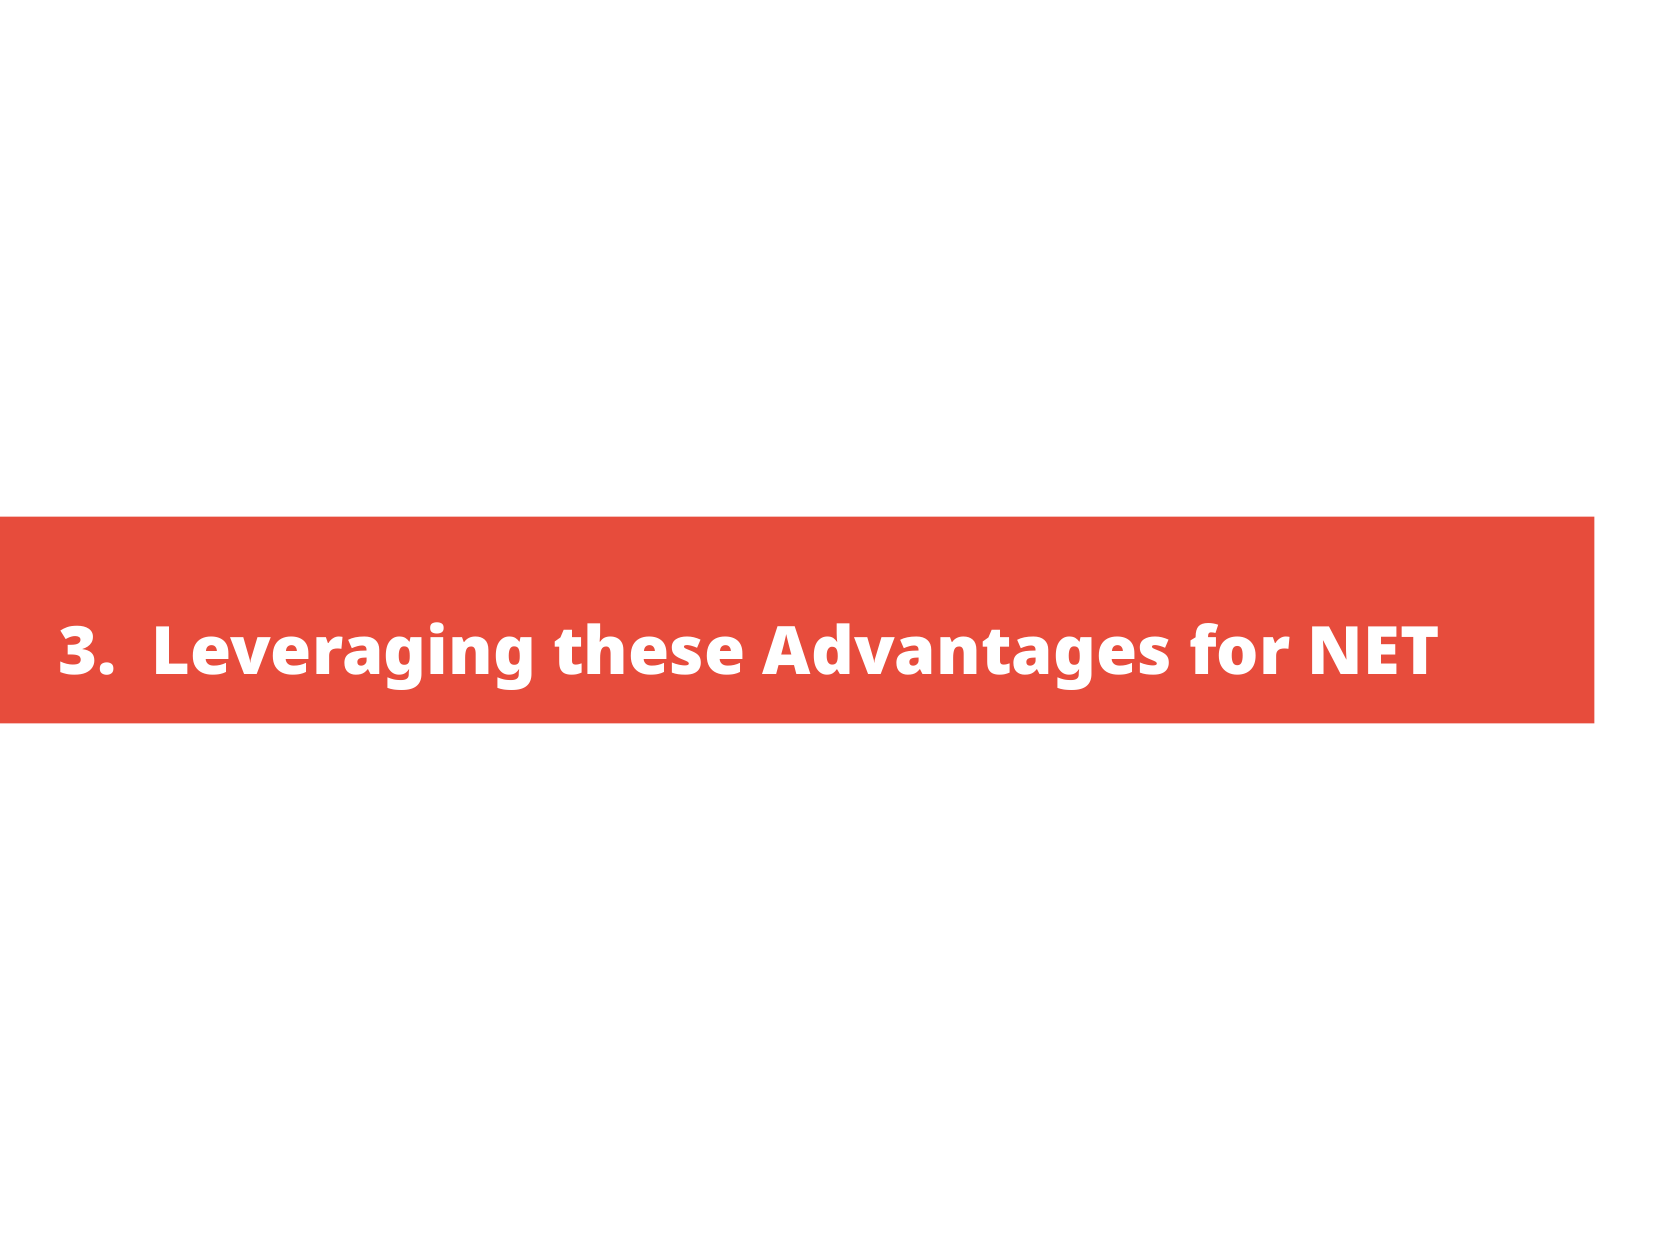

# 3. Leveraging these Advantages for NET